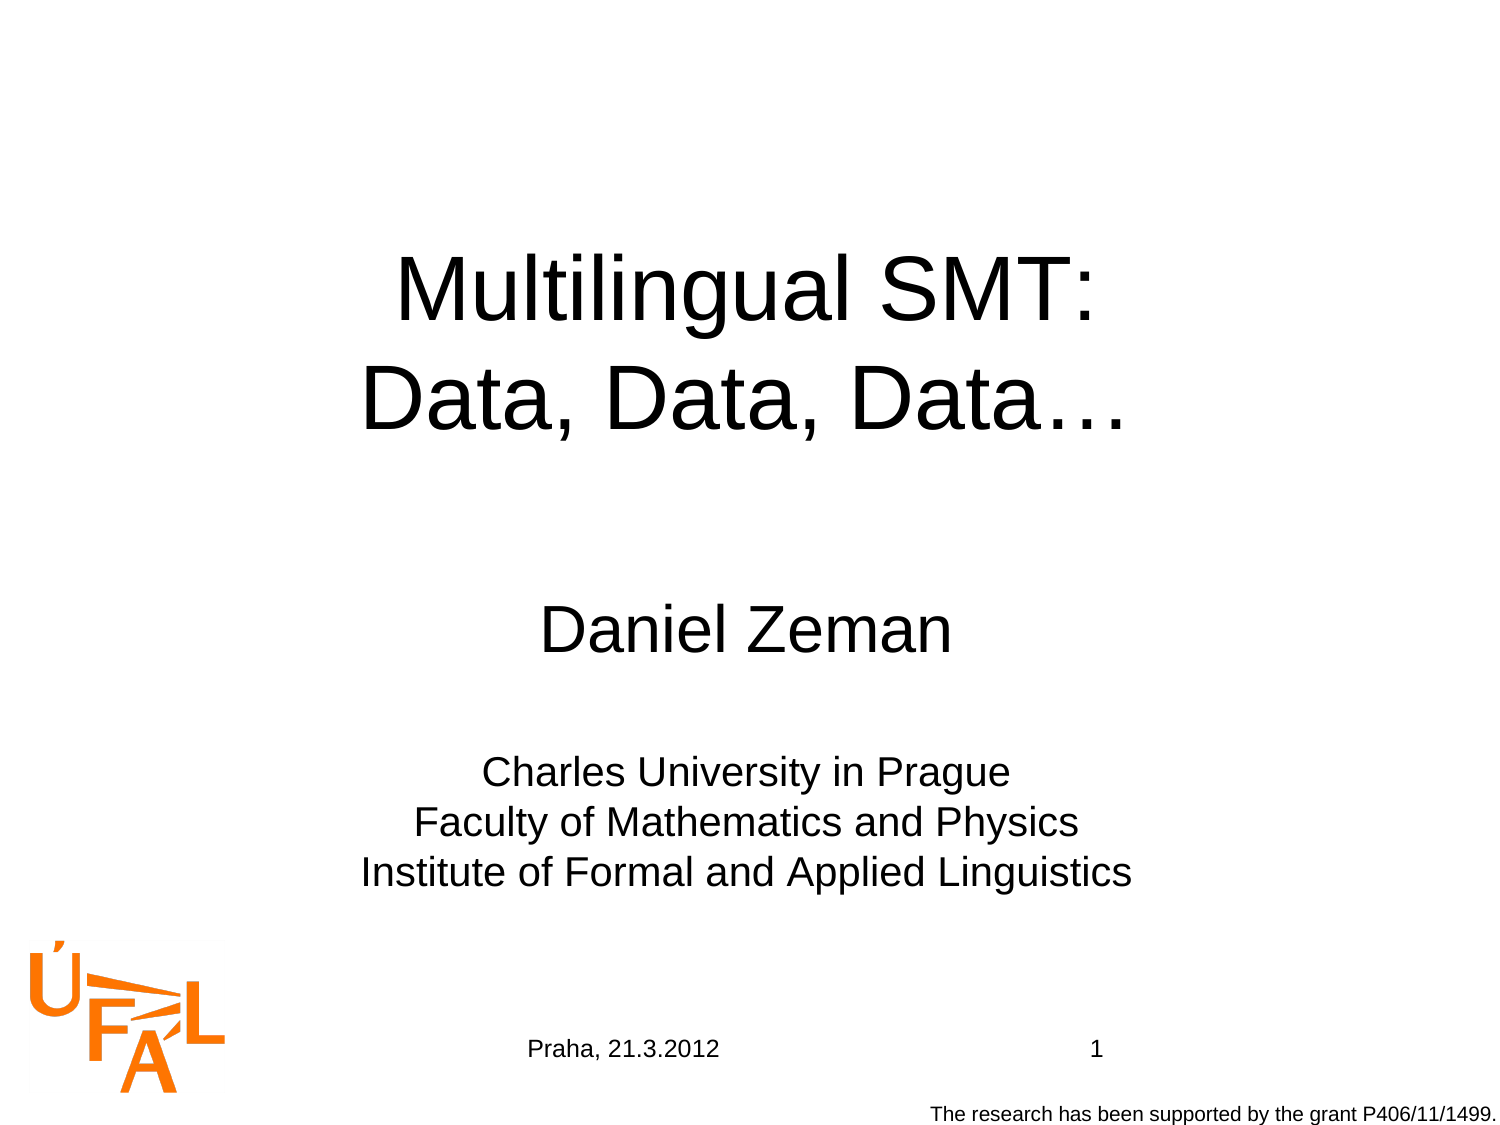

# Multilingual SMT: Data, Data, Data…
Daniel Zeman
Charles University in Prague
Faculty of Mathematics and Physics
Institute of Formal and Applied Linguistics
Praha, 21.3.2012
1
The research has been supported by the grant P406/11/1499.